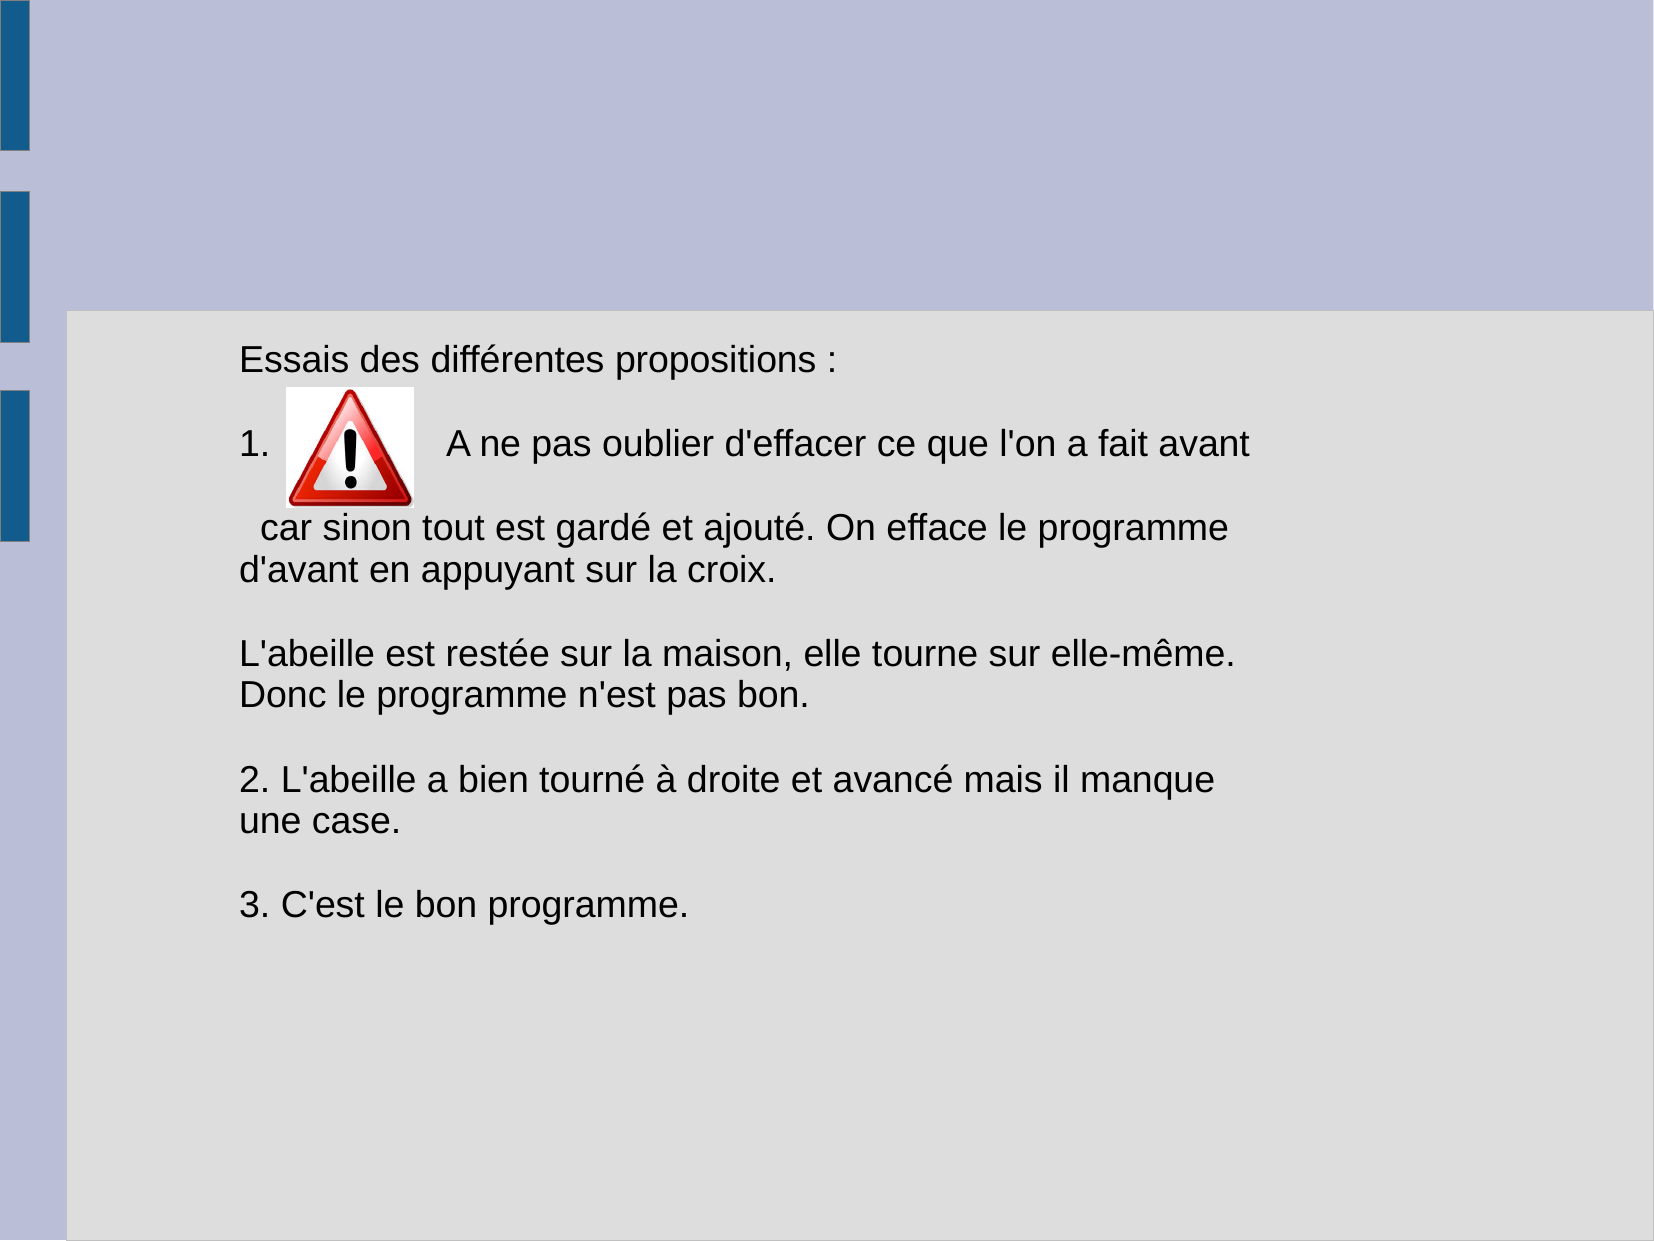

Essais des différentes propositions :
1. A ne pas oublier d'effacer ce que l'on a fait avant
 car sinon tout est gardé et ajouté. On efface le programme d'avant en appuyant sur la croix.
L'abeille est restée sur la maison, elle tourne sur elle-même.
Donc le programme n'est pas bon.
2. L'abeille a bien tourné à droite et avancé mais il manque une case.
3. C'est le bon programme.